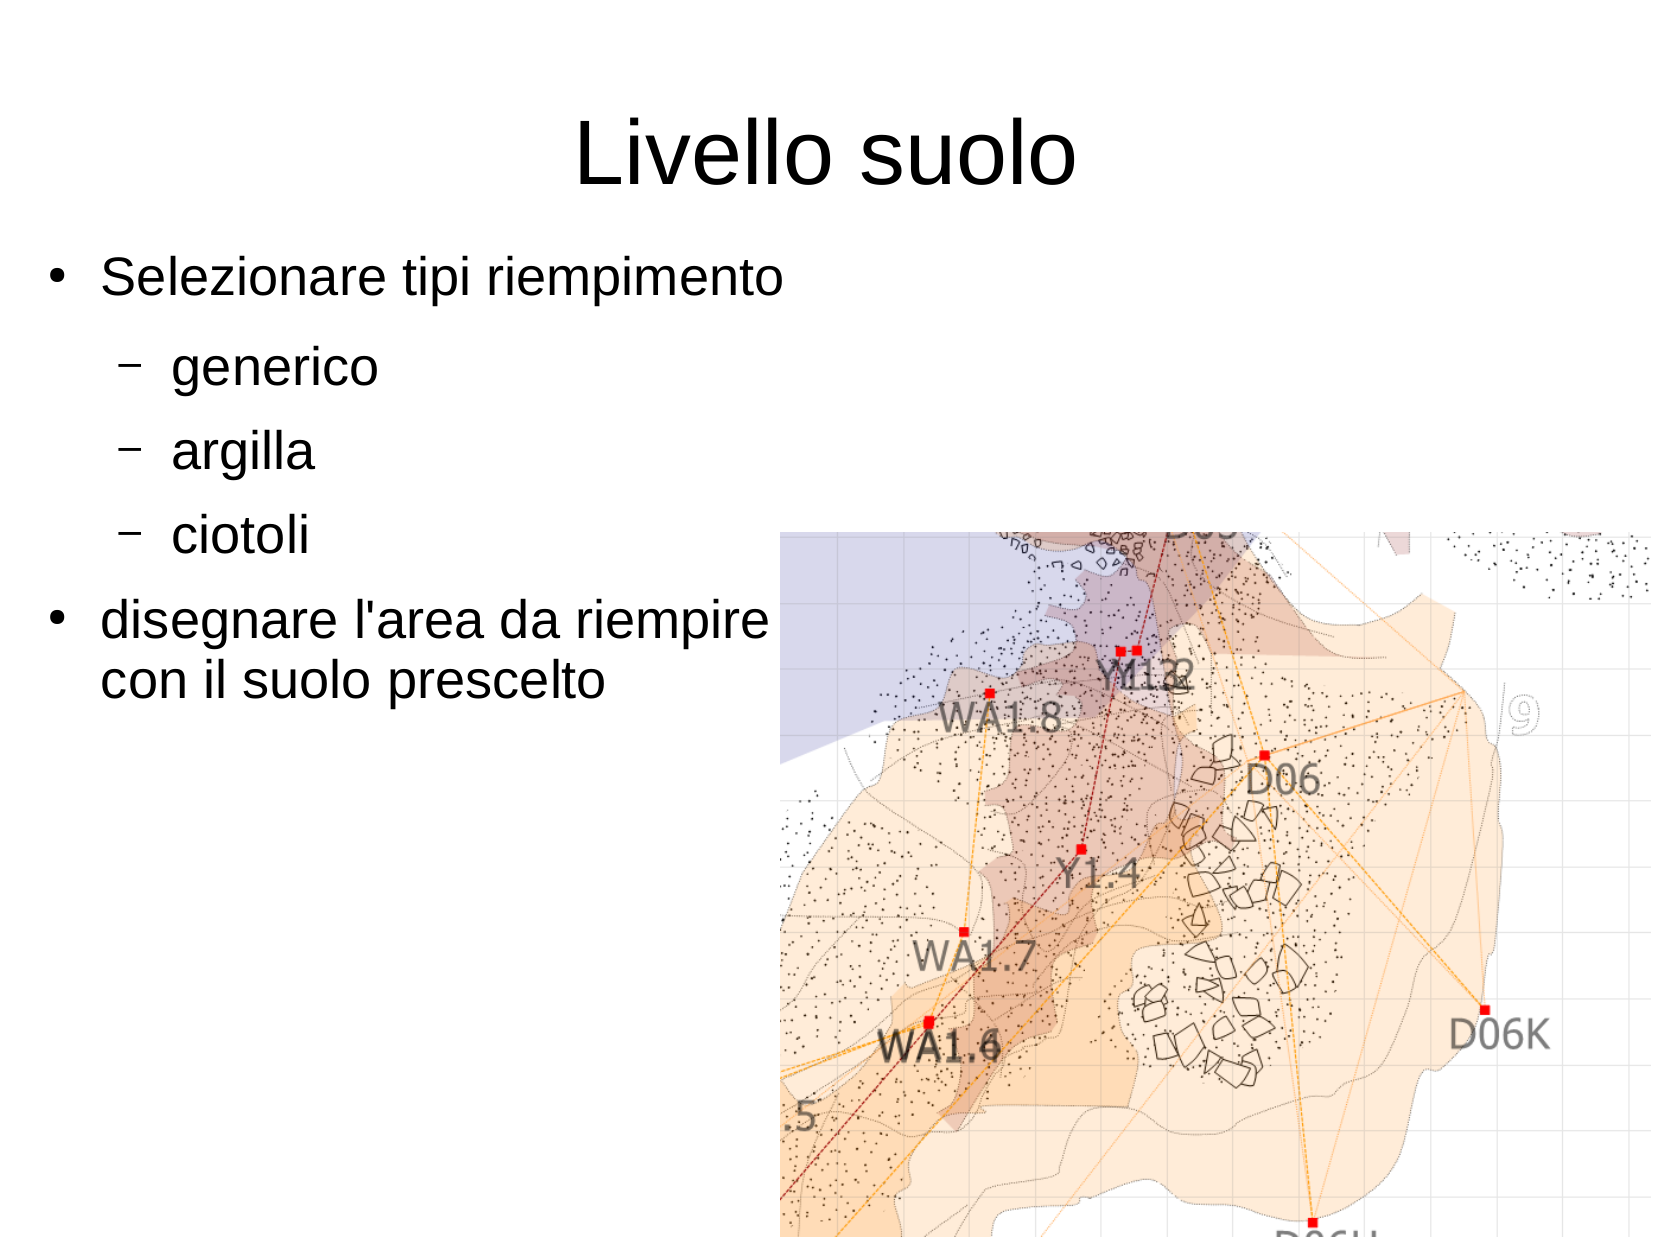

# Livello suolo
Selezionare tipi riempimento
generico
argilla
ciotoli
disegnare l'area da riempire con il suolo prescelto